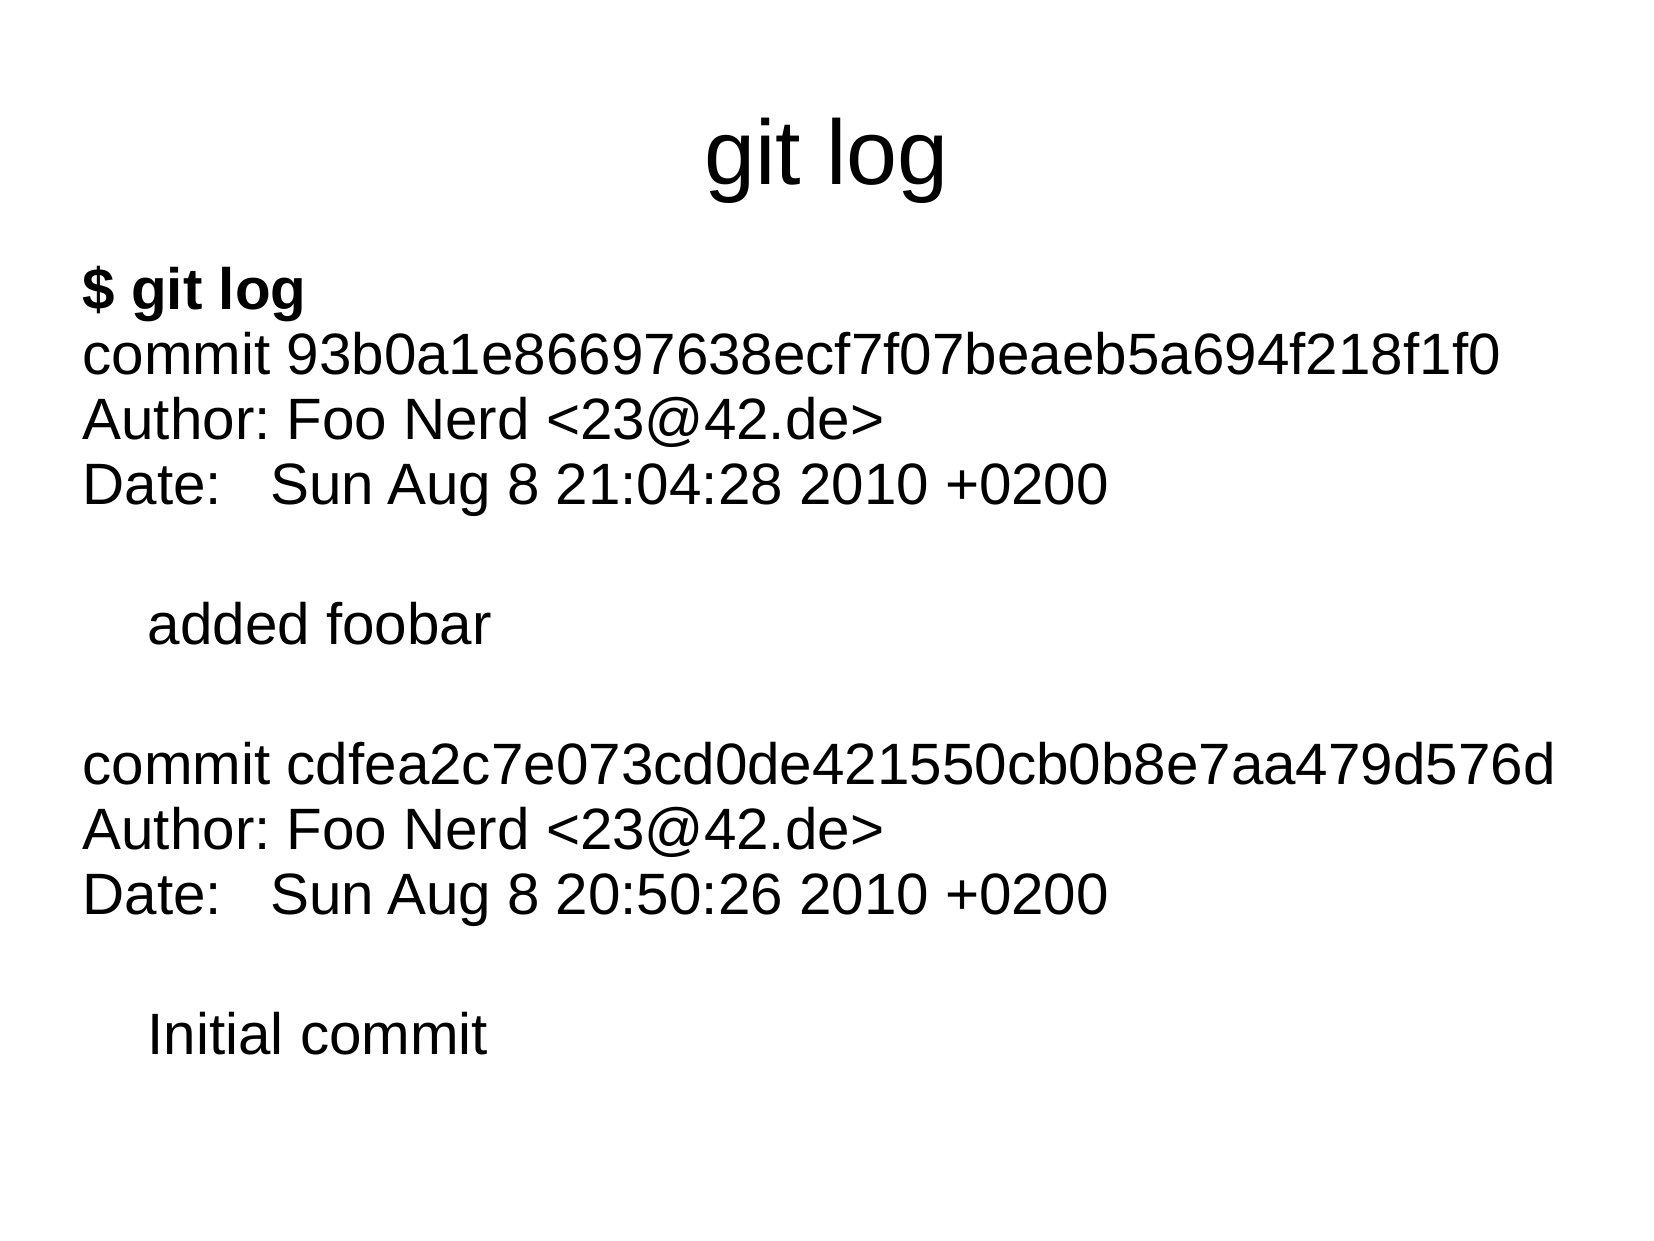

# git log
$ git log
commit 93b0a1e86697638ecf7f07beaeb5a694f218f1f0
Author: Foo Nerd <23@42.de>
Date: Sun Aug 8 21:04:28 2010 +0200
 added foobar
commit cdfea2c7e073cd0de421550cb0b8e7aa479d576d
Author: Foo Nerd <23@42.de>
Date: Sun Aug 8 20:50:26 2010 +0200
 Initial commit